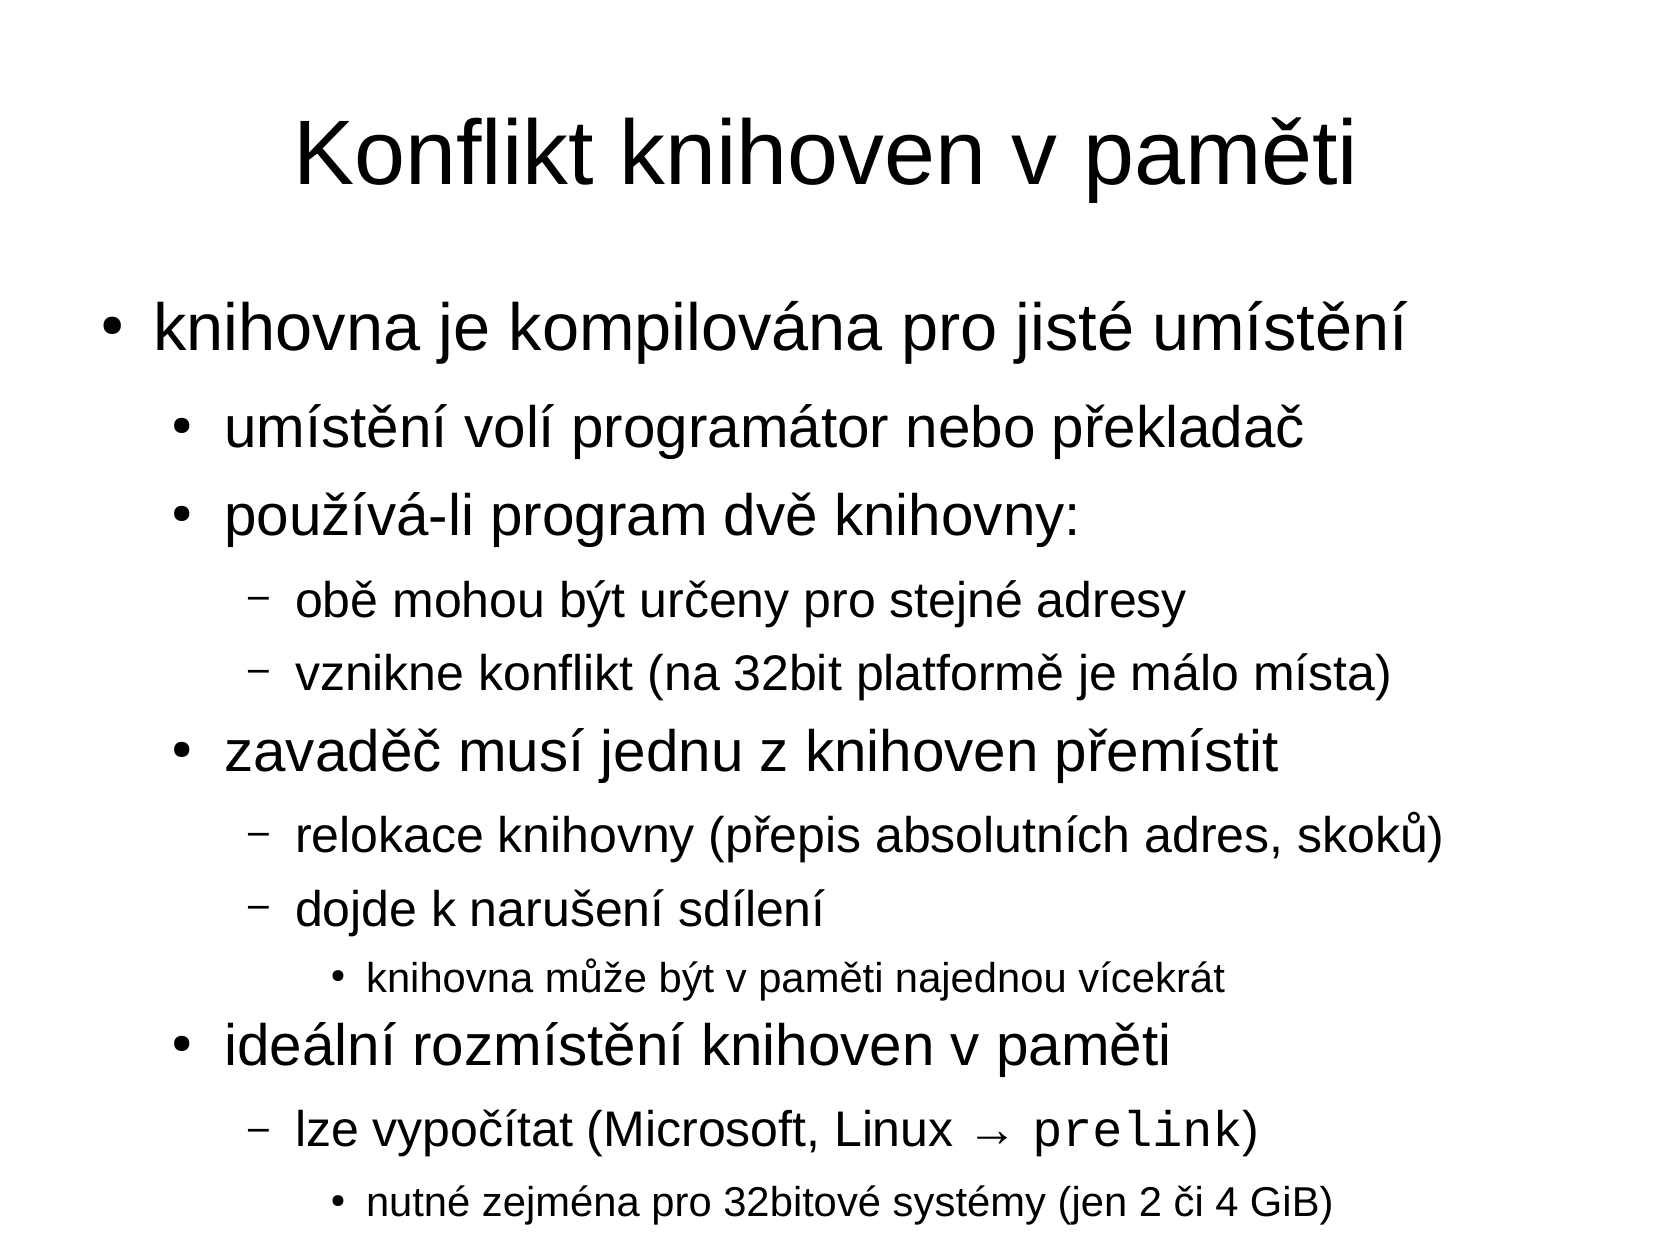

# Konflikt knihoven v paměti
knihovna je kompilována pro jisté umístění
umístění volí programátor nebo překladač
používá-li program dvě knihovny:
obě mohou být určeny pro stejné adresy
vznikne konflikt (na 32bit platformě je málo místa)
zavaděč musí jednu z knihoven přemístit
relokace knihovny (přepis absolutních adres, skoků)
dojde k narušení sdílení
knihovna může být v paměti najednou vícekrát
ideální rozmístění knihoven v paměti
lze vypočítat (Microsoft, Linux → prelink)
nutné zejména pro 32bitové systémy (jen 2 či 4 GiB)